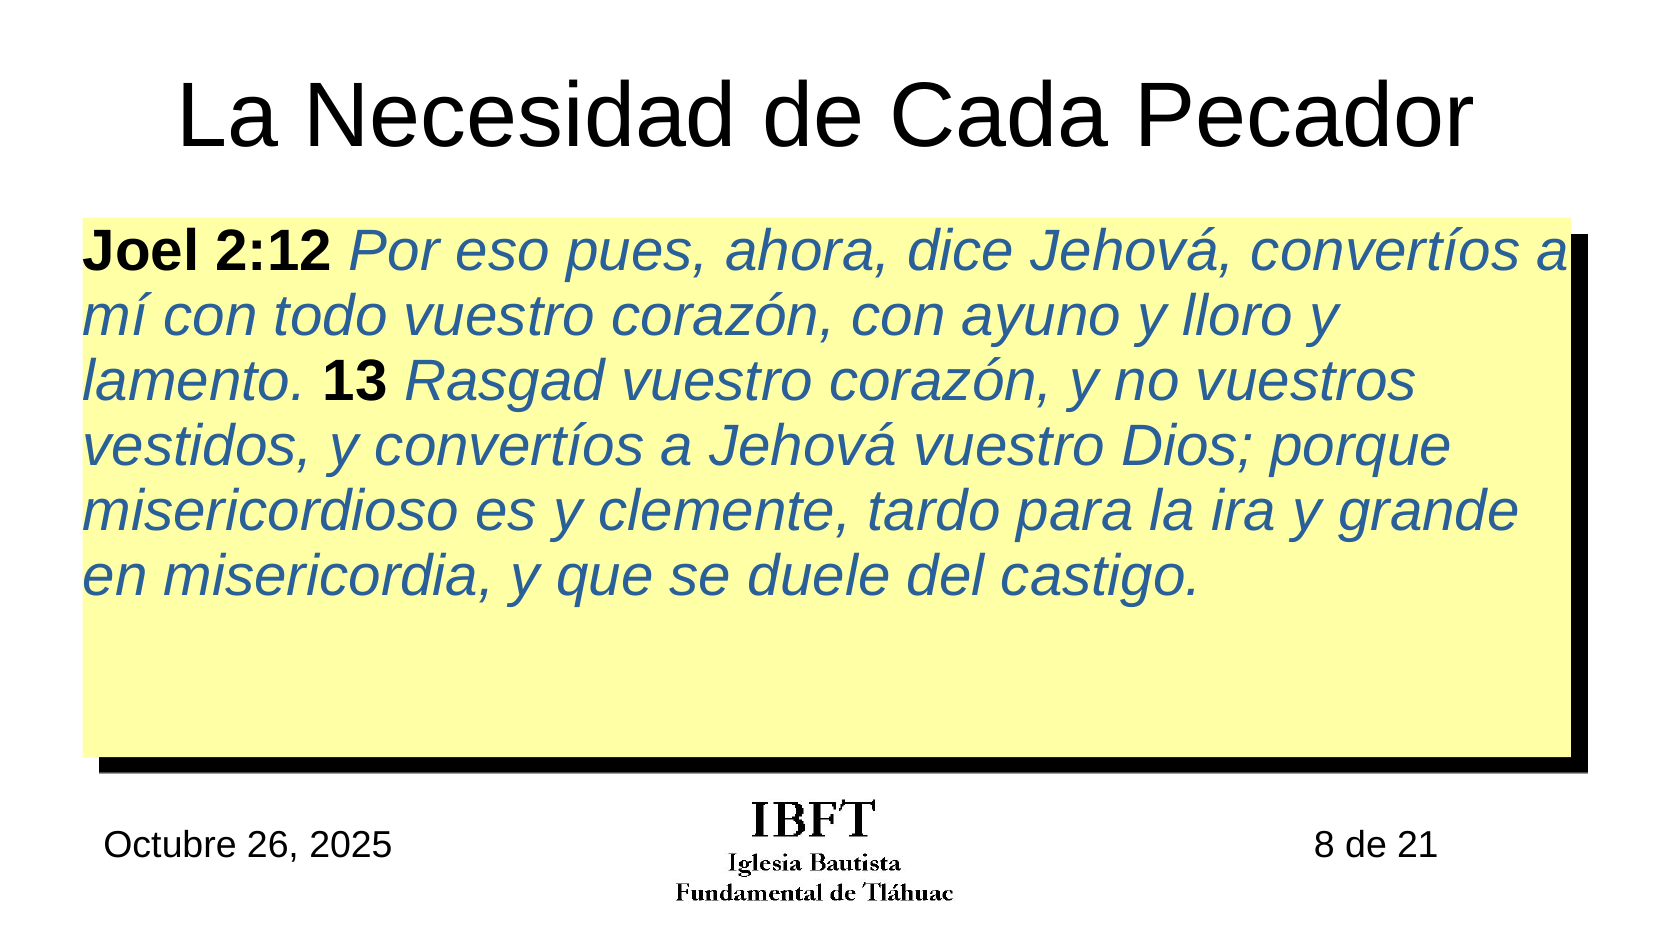

# La Necesidad de Cada Pecador
Joel 2:12 Por eso pues, ahora, dice Jehová, convertíos a mí con todo vuestro corazón, con ayuno y lloro y lamento. 13 Rasgad vuestro corazón, y no vuestros vestidos, y convertíos a Jehová vuestro Dios; porque misericordioso es y clemente, tardo para la ira y grande en misericordia, y que se duele del castigo.
Octubre 26, 2025
 de 21